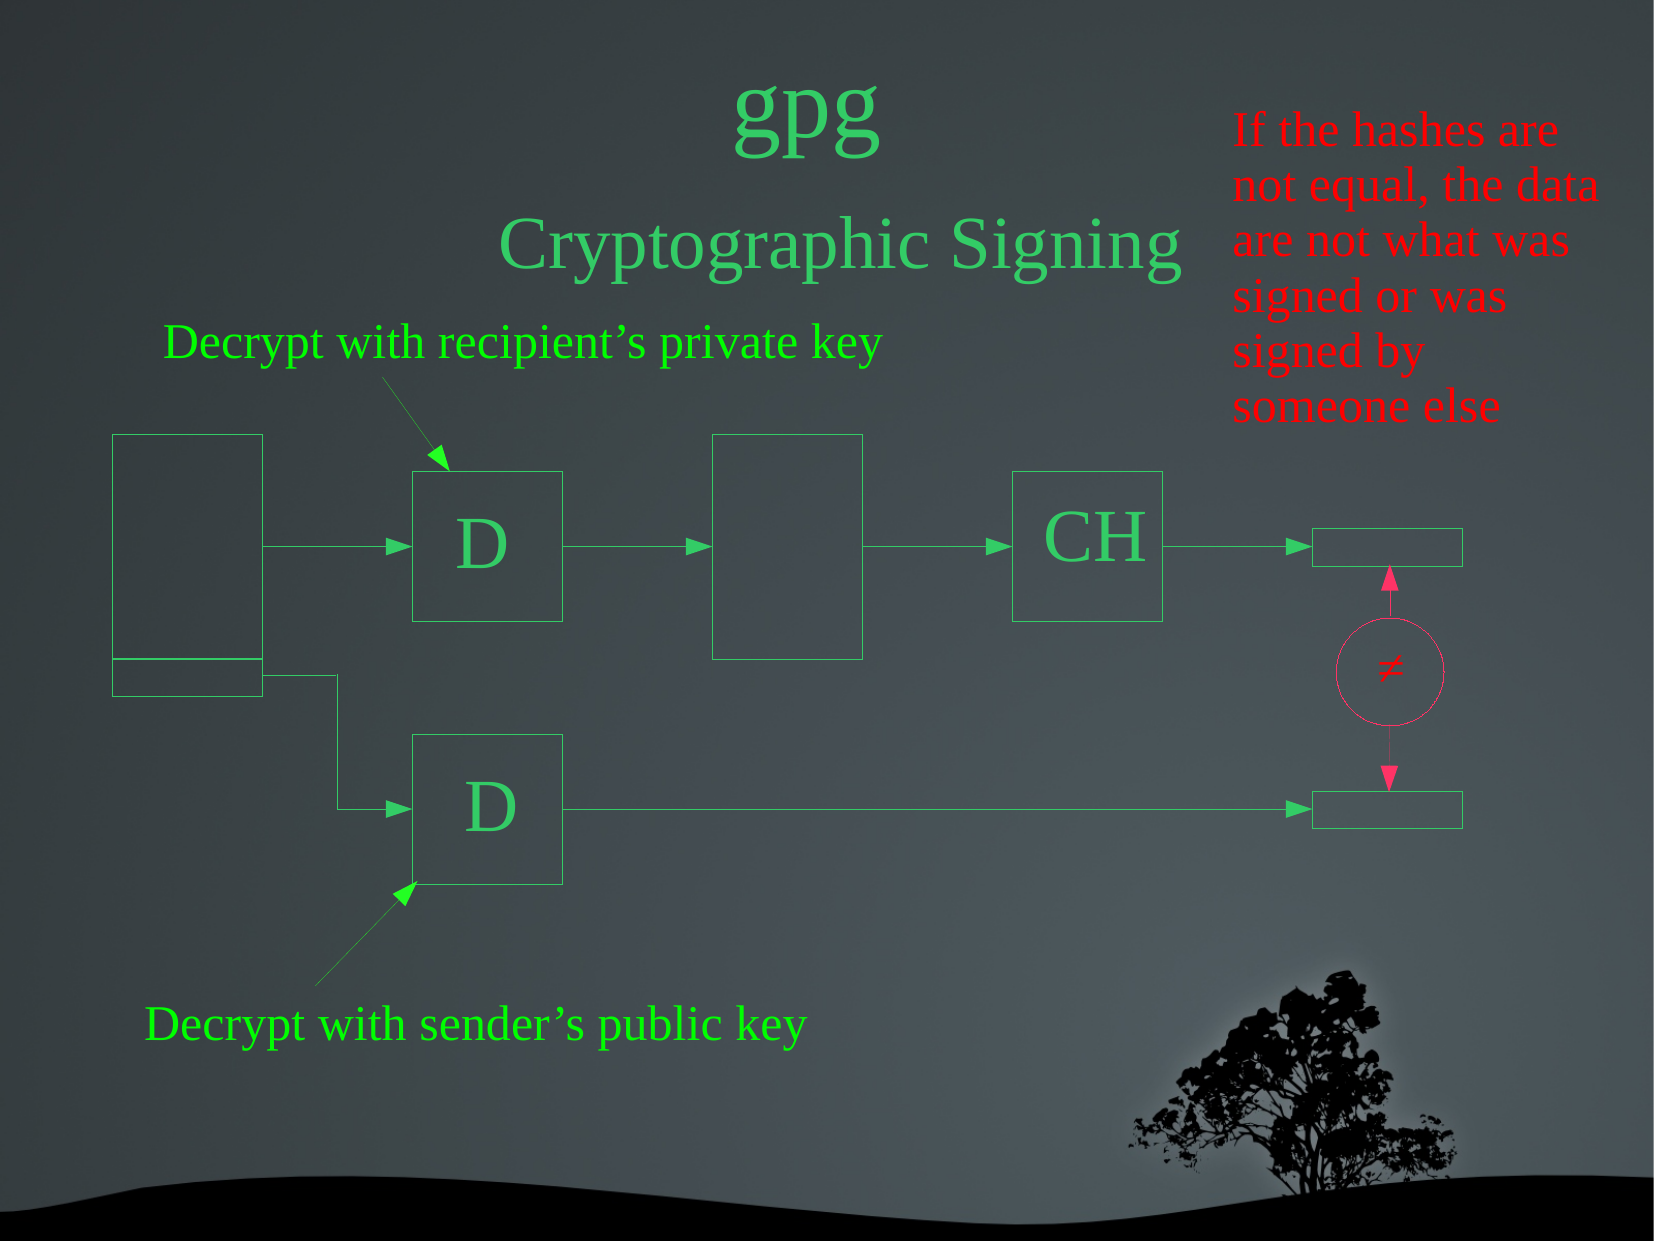

gpg
If the hashes are
not equal, the data
are not what was
signed or was
signed by
someone else
Cryptographic Signing
Decrypt with recipient’s private key
CH
D
≠
D
Decrypt with sender’s public key